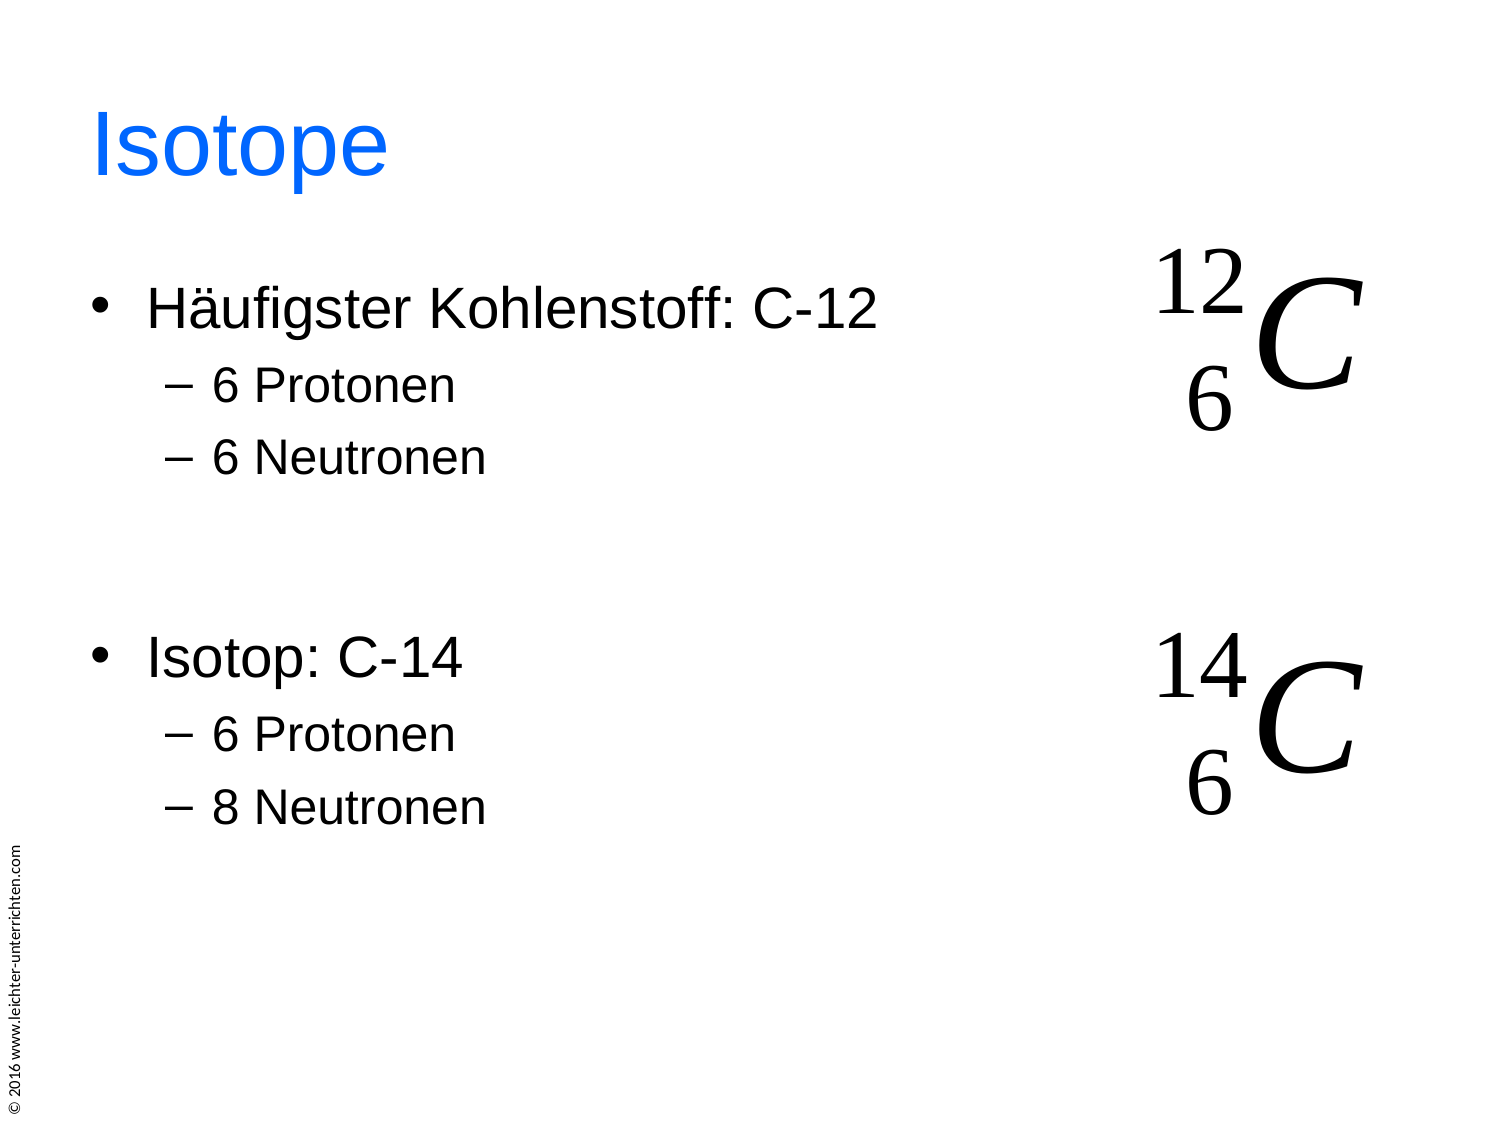

# Isotope
Häufigster Kohlenstoff: C-12
6 Protonen
6 Neutronen
Isotop: C-14
6 Protonen
8 Neutronen